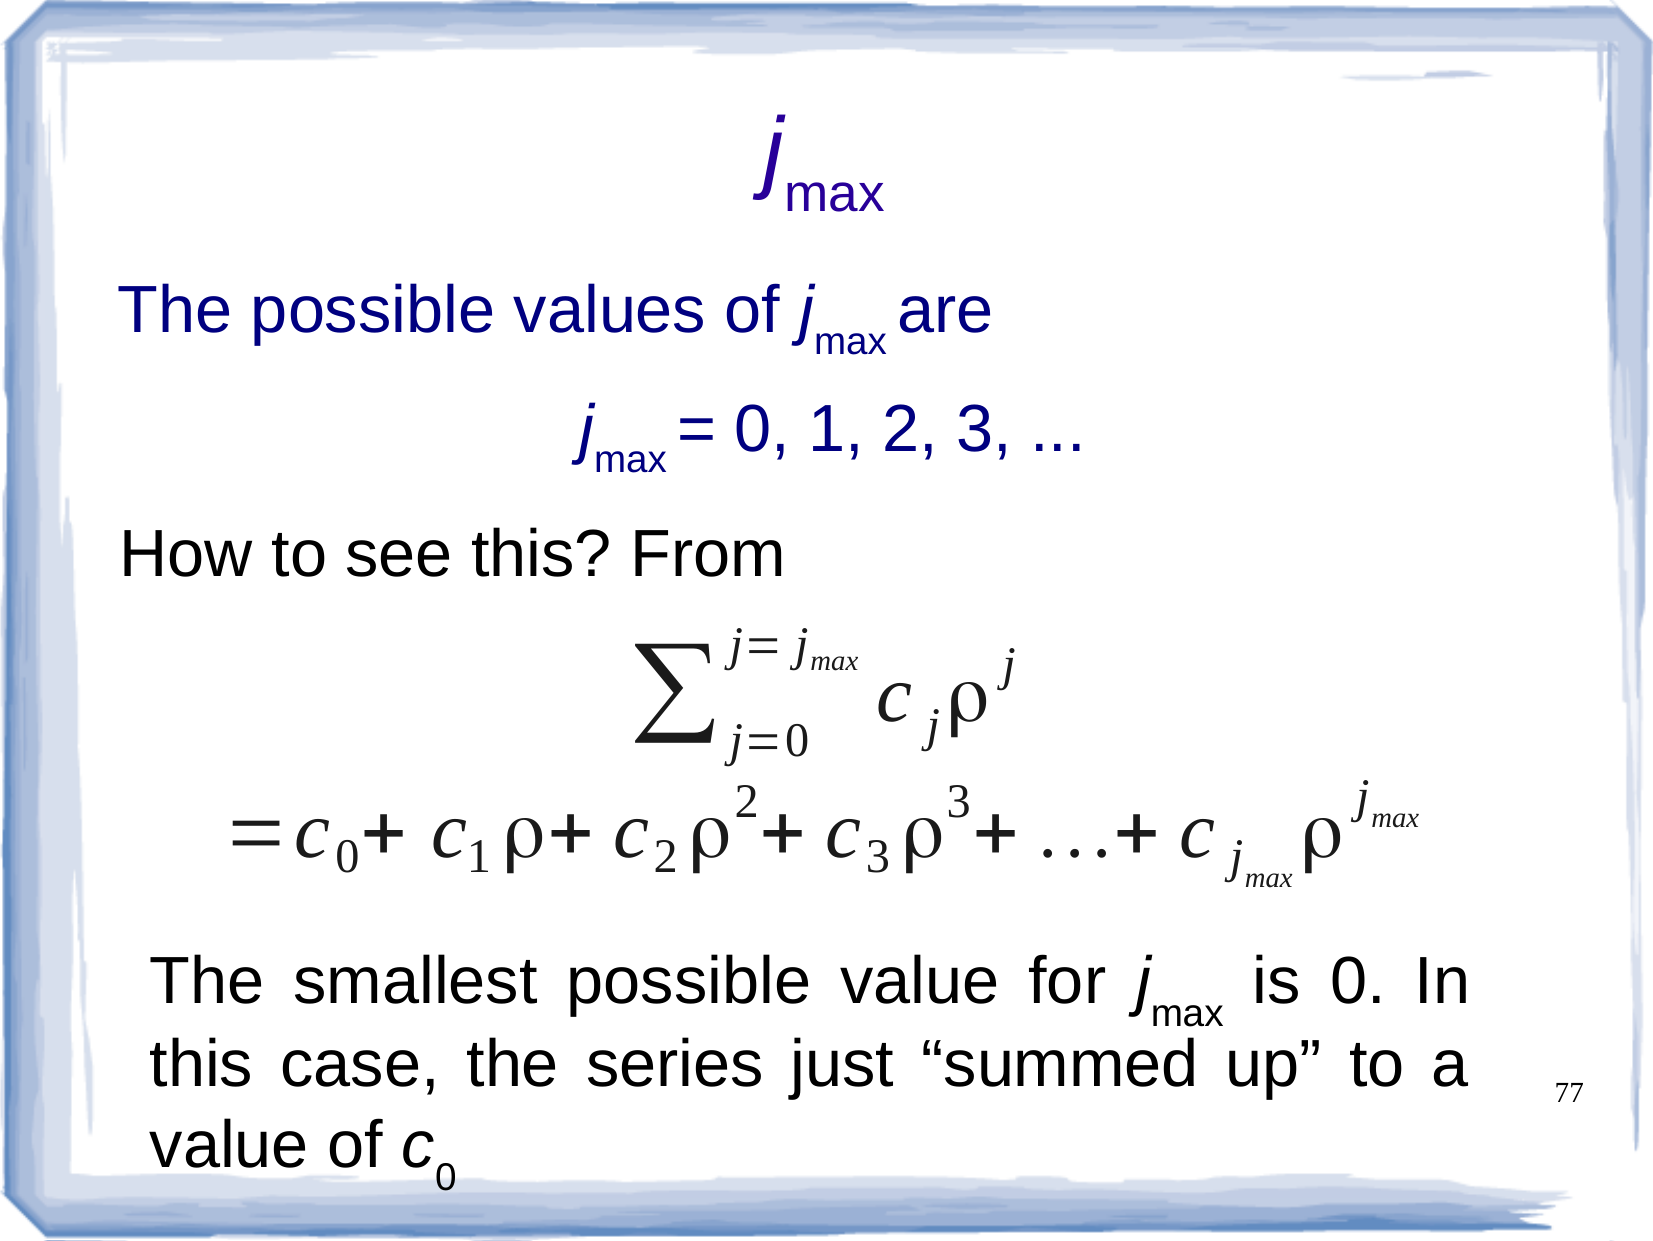

# jmax
The possible values of jmax are
jmax = 0, 1, 2, 3, ...
How to see this? From
The smallest possible value for jmax is 0. In this case, the series just “summed up” to a value of c0
77